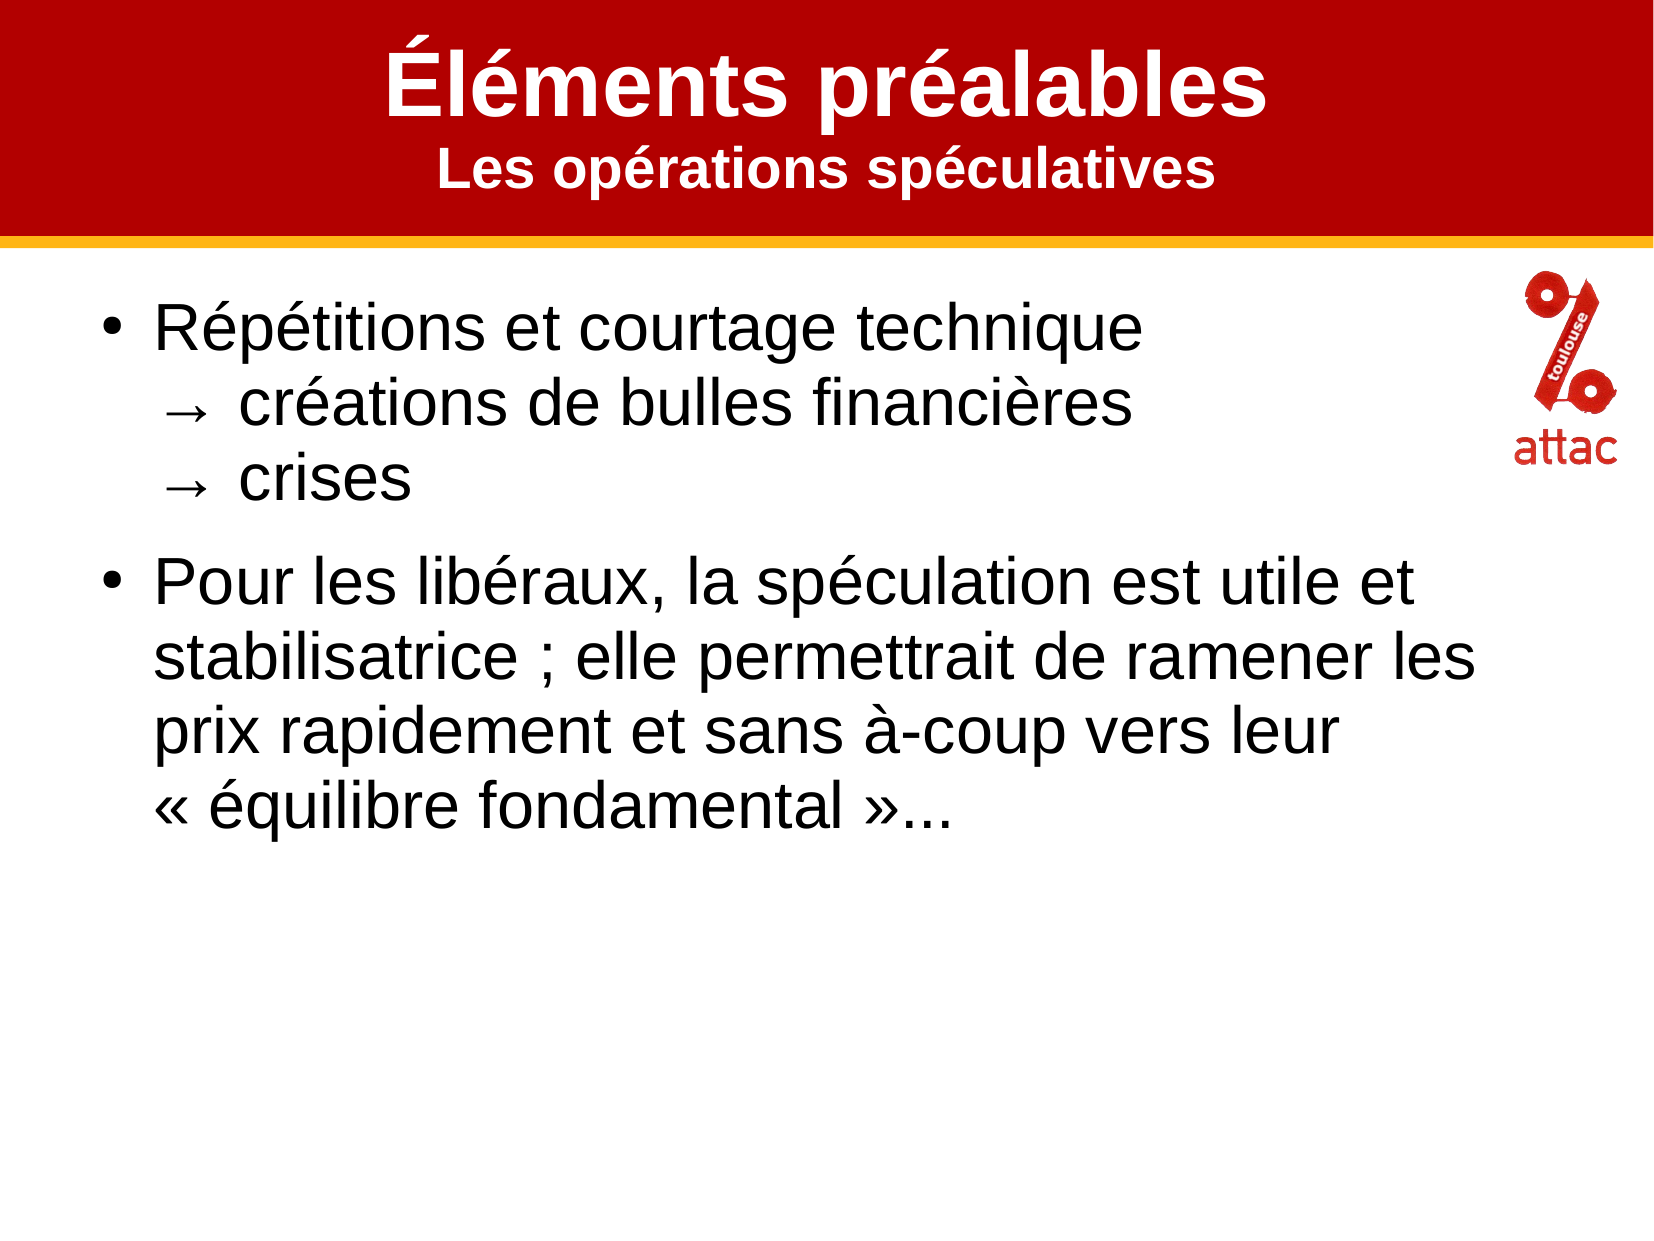

# Éléments préalables Les opérations spéculatives
Répétitions et courtage technique
→ créations de bulles financières
→ crises
Pour les libéraux, la spéculation est utile et stabilisatrice ; elle permettrait de ramener les prix rapidement et sans à-coup vers leur « équilibre fondamental »...